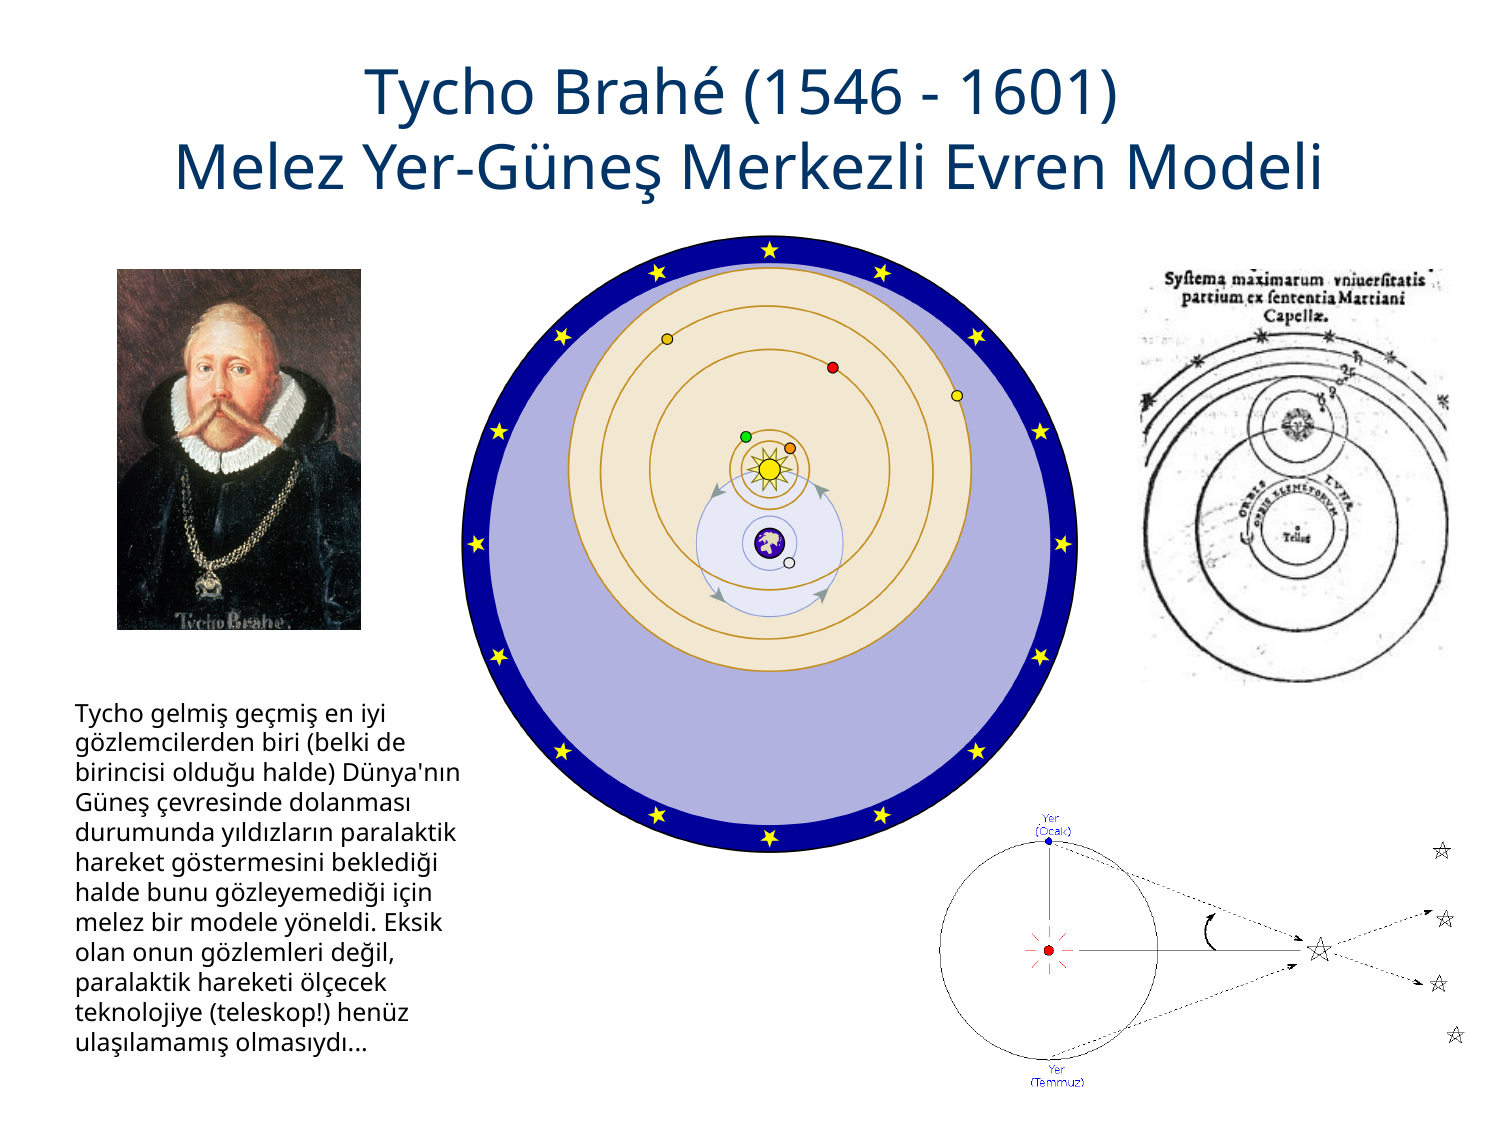

# Tycho Brahé (1546 - 1601) Melez Yer-Güneş Merkezli Evren Modeli
Tycho gelmiş geçmiş en iyi gözlemcilerden biri (belki de birincisi olduğu halde) Dünya'nın Güneş çevresinde dolanması durumunda yıldızların paralaktik hareket göstermesini beklediği halde bunu gözleyemediği için melez bir modele yöneldi. Eksik olan onun gözlemleri değil, paralaktik hareketi ölçecek teknolojiye (teleskop!) henüz ulaşılamamış olmasıydı...